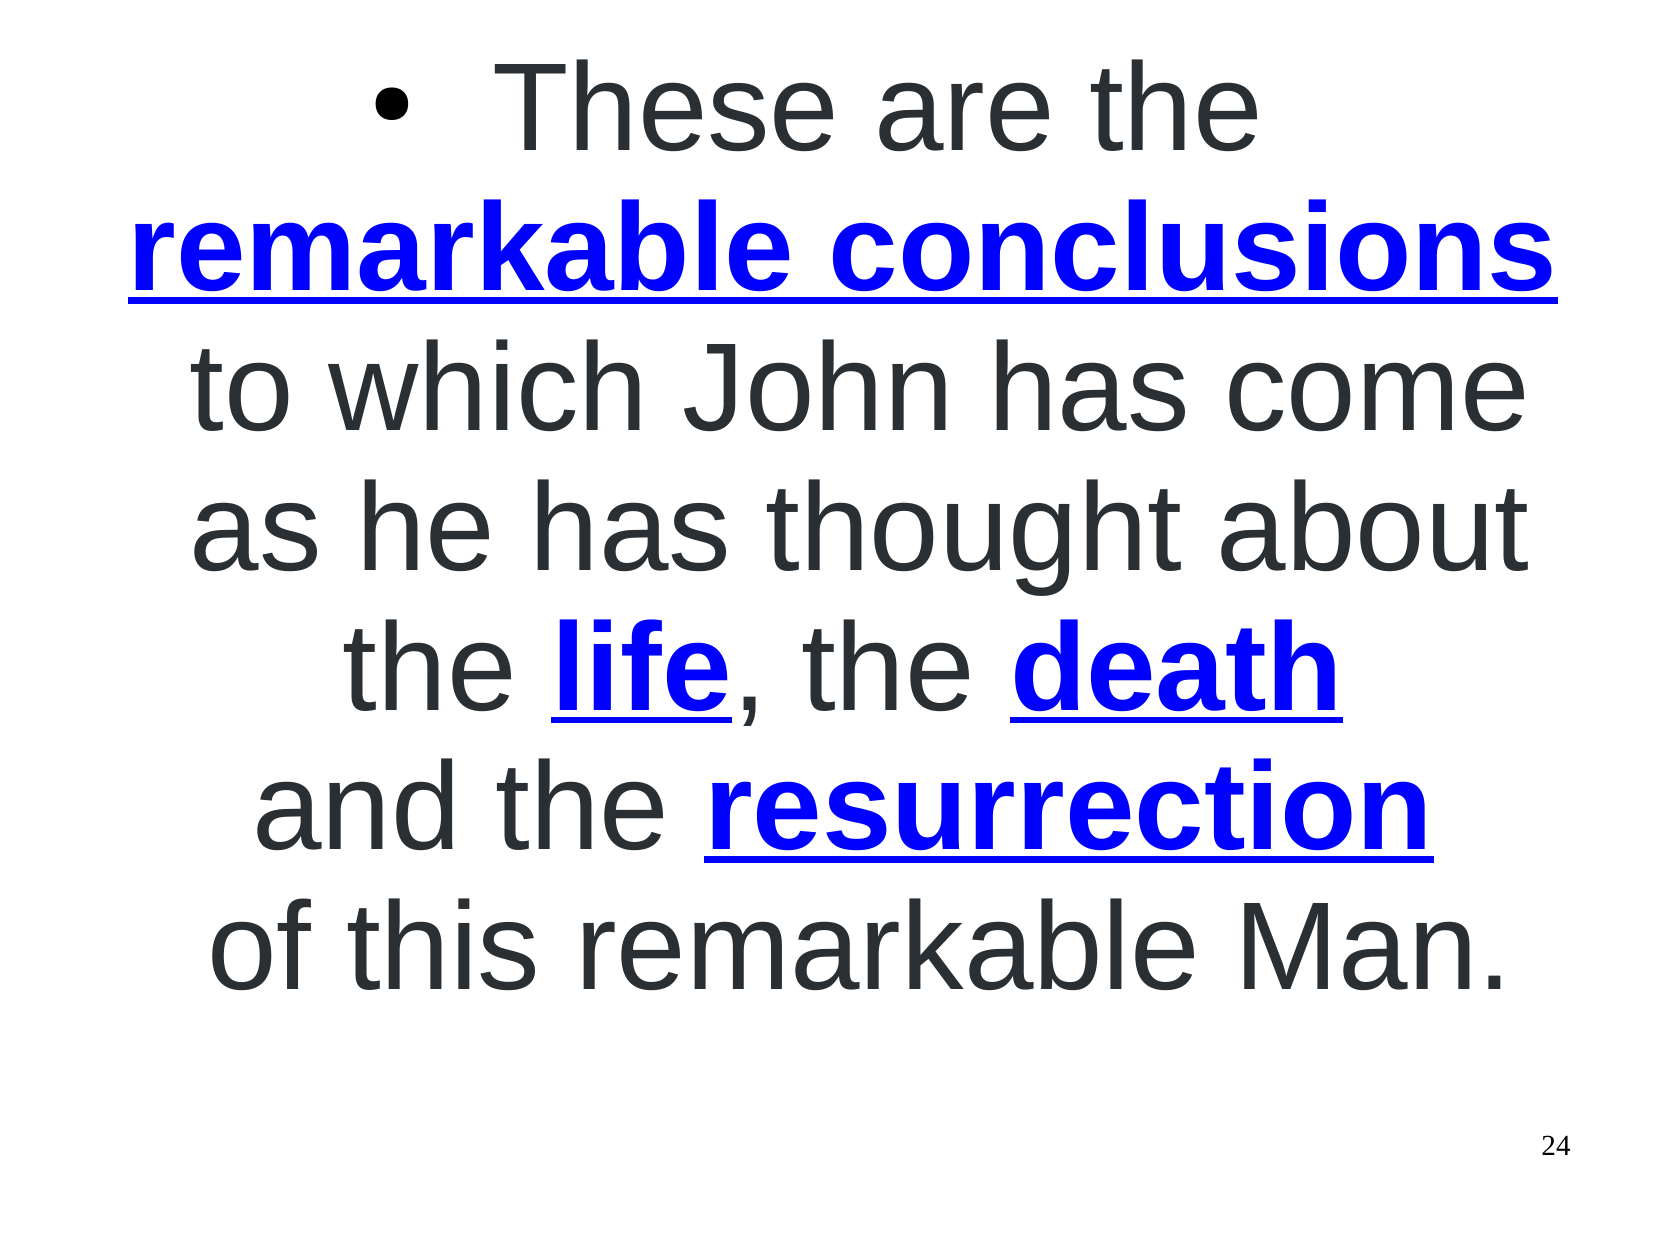

# These are the remarkable conclusions to which John has come as he has thought about the life, the death and the resurrection of this remarkable Man.
24